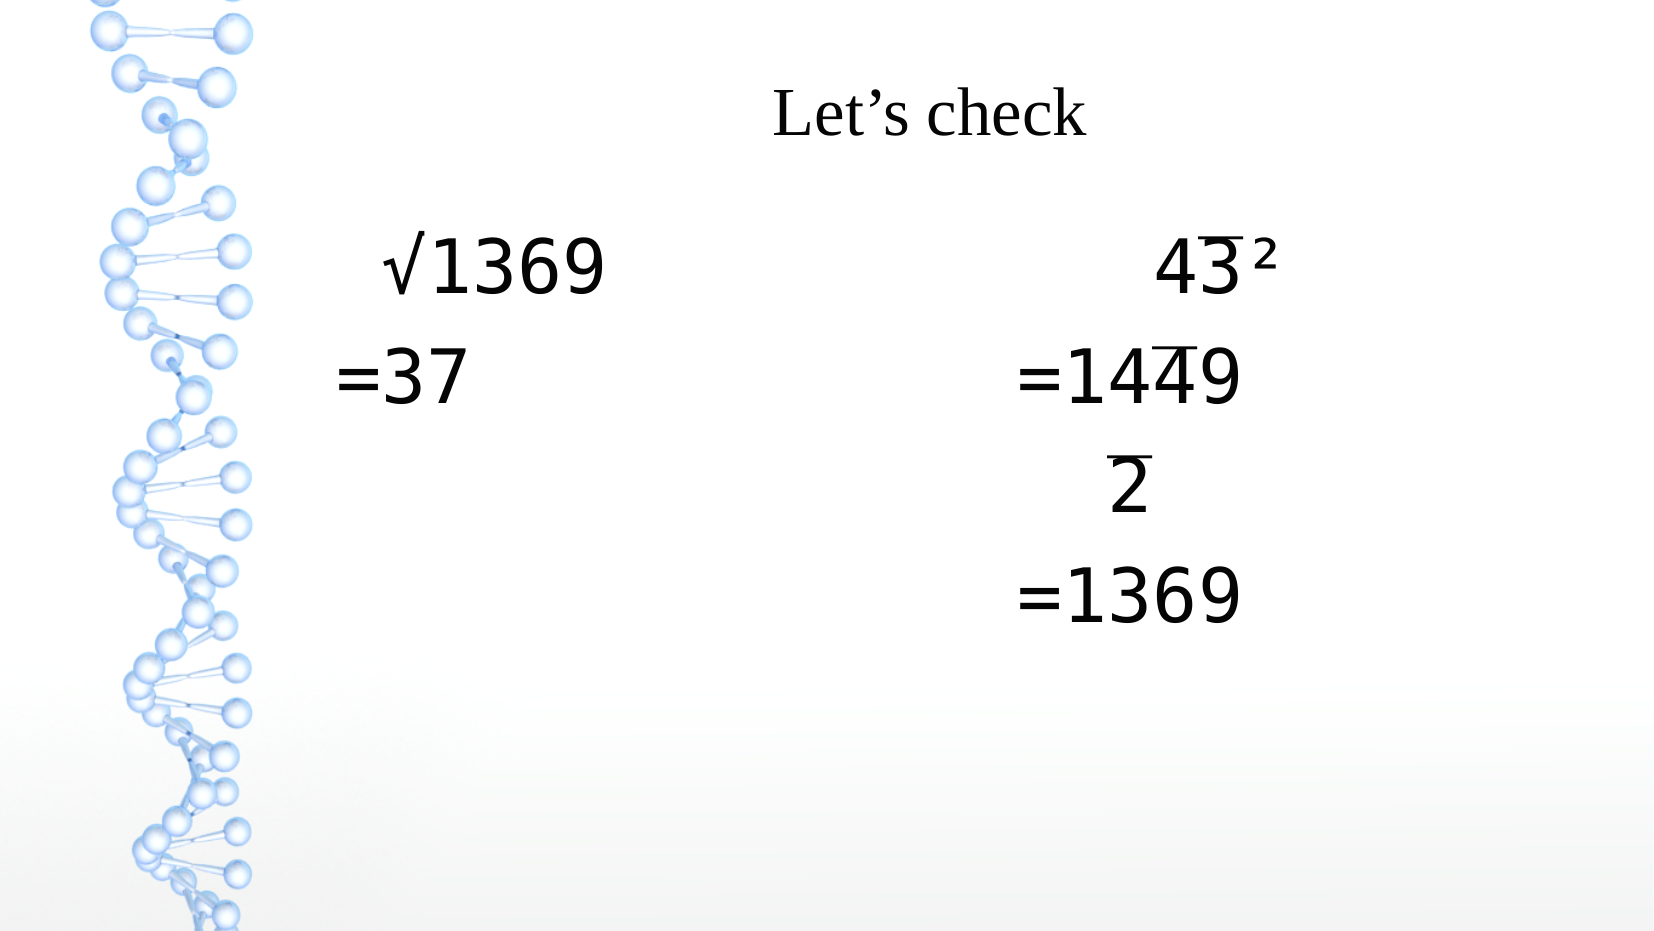

# Let’s check
 √1369
=37
 4̅3²
=14̅49
 ̅2
=1369